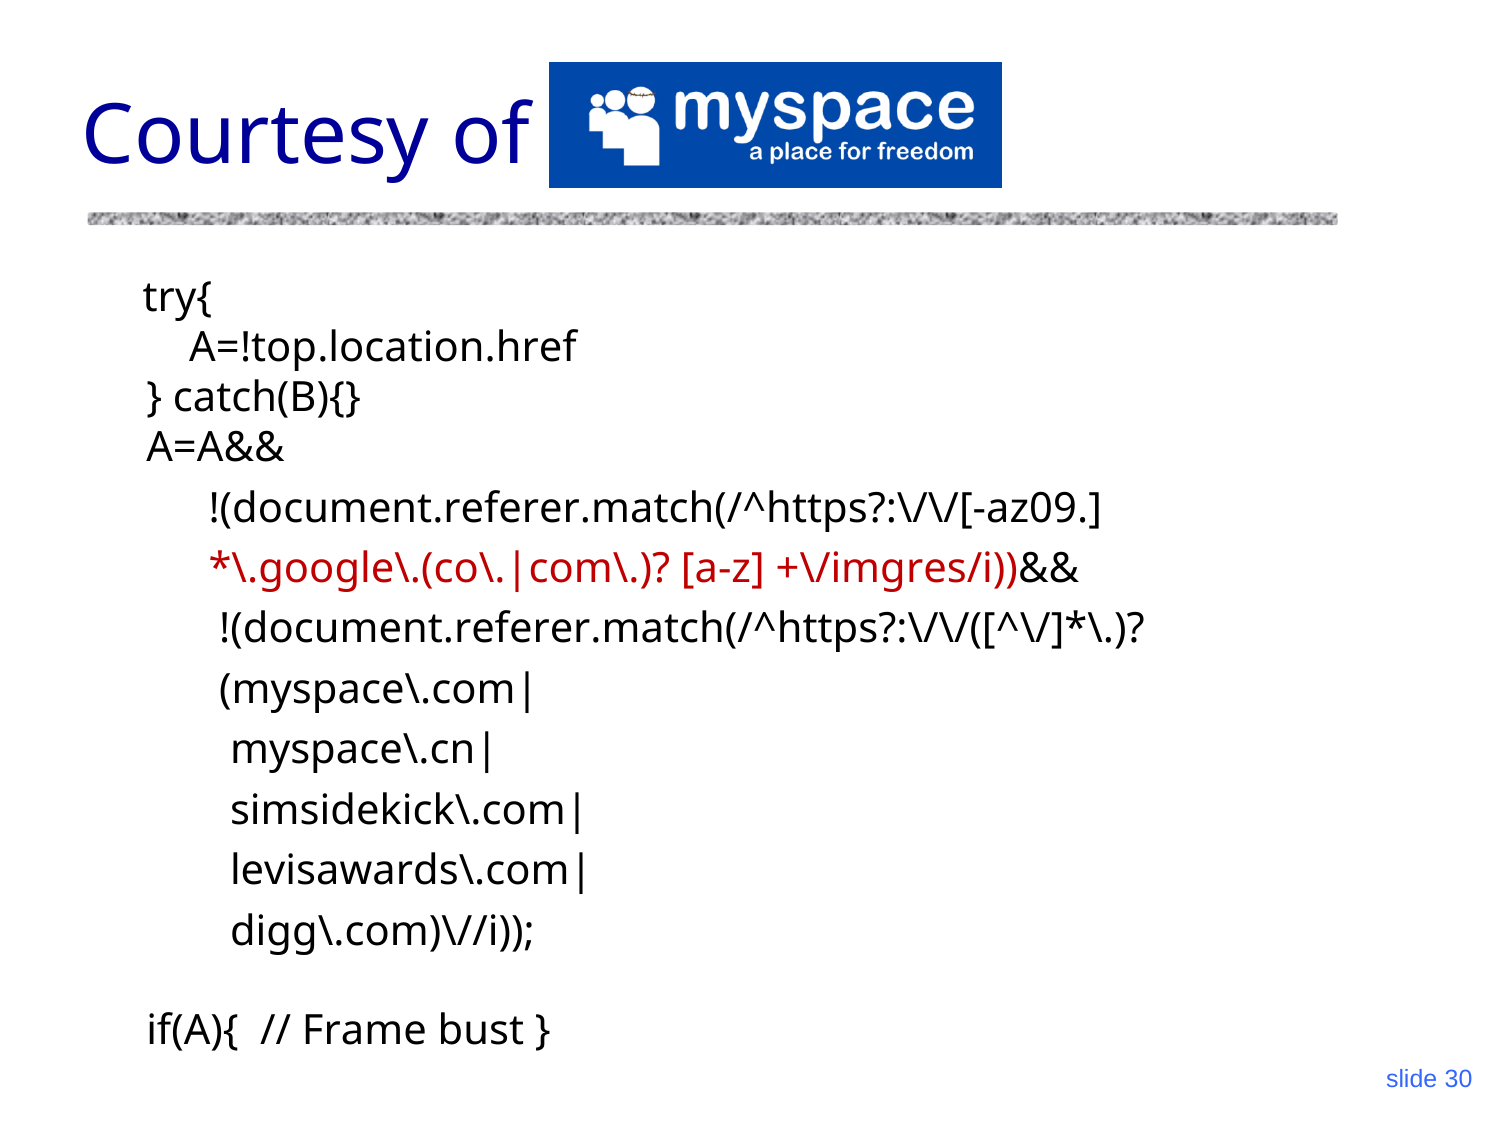

Courtesy of
 try{
 A=!top.location.href
} catch(B){}
A=A&&
 !(document.referer.match(/^https?:\/\/[-az09.]
 *\.google\.(co\.|com\.)? [a-z] +\/imgres/i))&&
 !(document.referer.match(/^https?:\/\/([^\/]*\.)?
 (myspace\.com|
 myspace\.cn|
 simsidekick\.com|
 levisawards\.com|
 digg\.com)\//i));
if(A){ // Frame bust }
slide